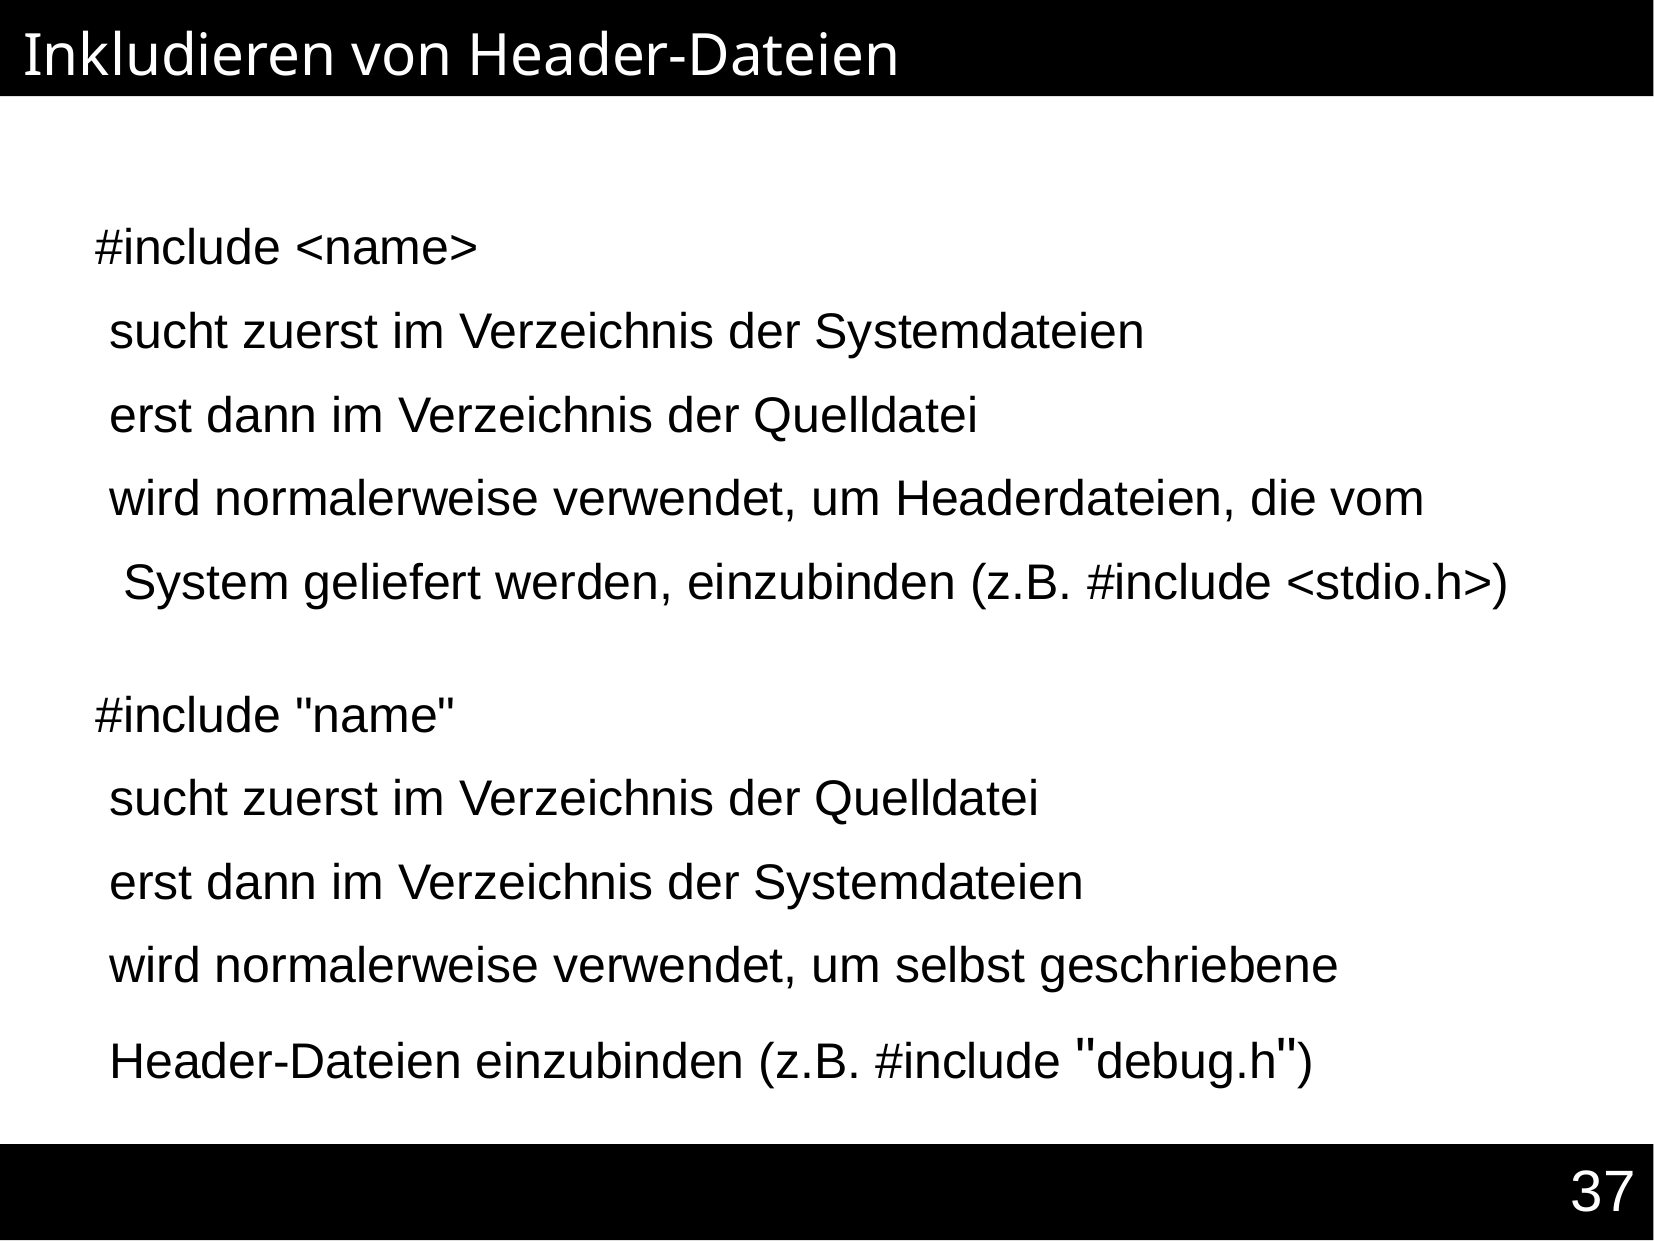

Inkludieren von Header-Dateien
#include <name>
 sucht zuerst im Verzeichnis der Systemdateien
 erst dann im Verzeichnis der Quelldatei
 wird normalerweise verwendet, um Headerdateien, die vom
 System geliefert werden, einzubinden (z.B. #include <stdio.h>)
#include "name"
 sucht zuerst im Verzeichnis der Quelldatei
 erst dann im Verzeichnis der Systemdateien
 wird normalerweise verwendet, um selbst geschriebene Header-Dateien einzubinden (z.B. #include "debug.h")
37